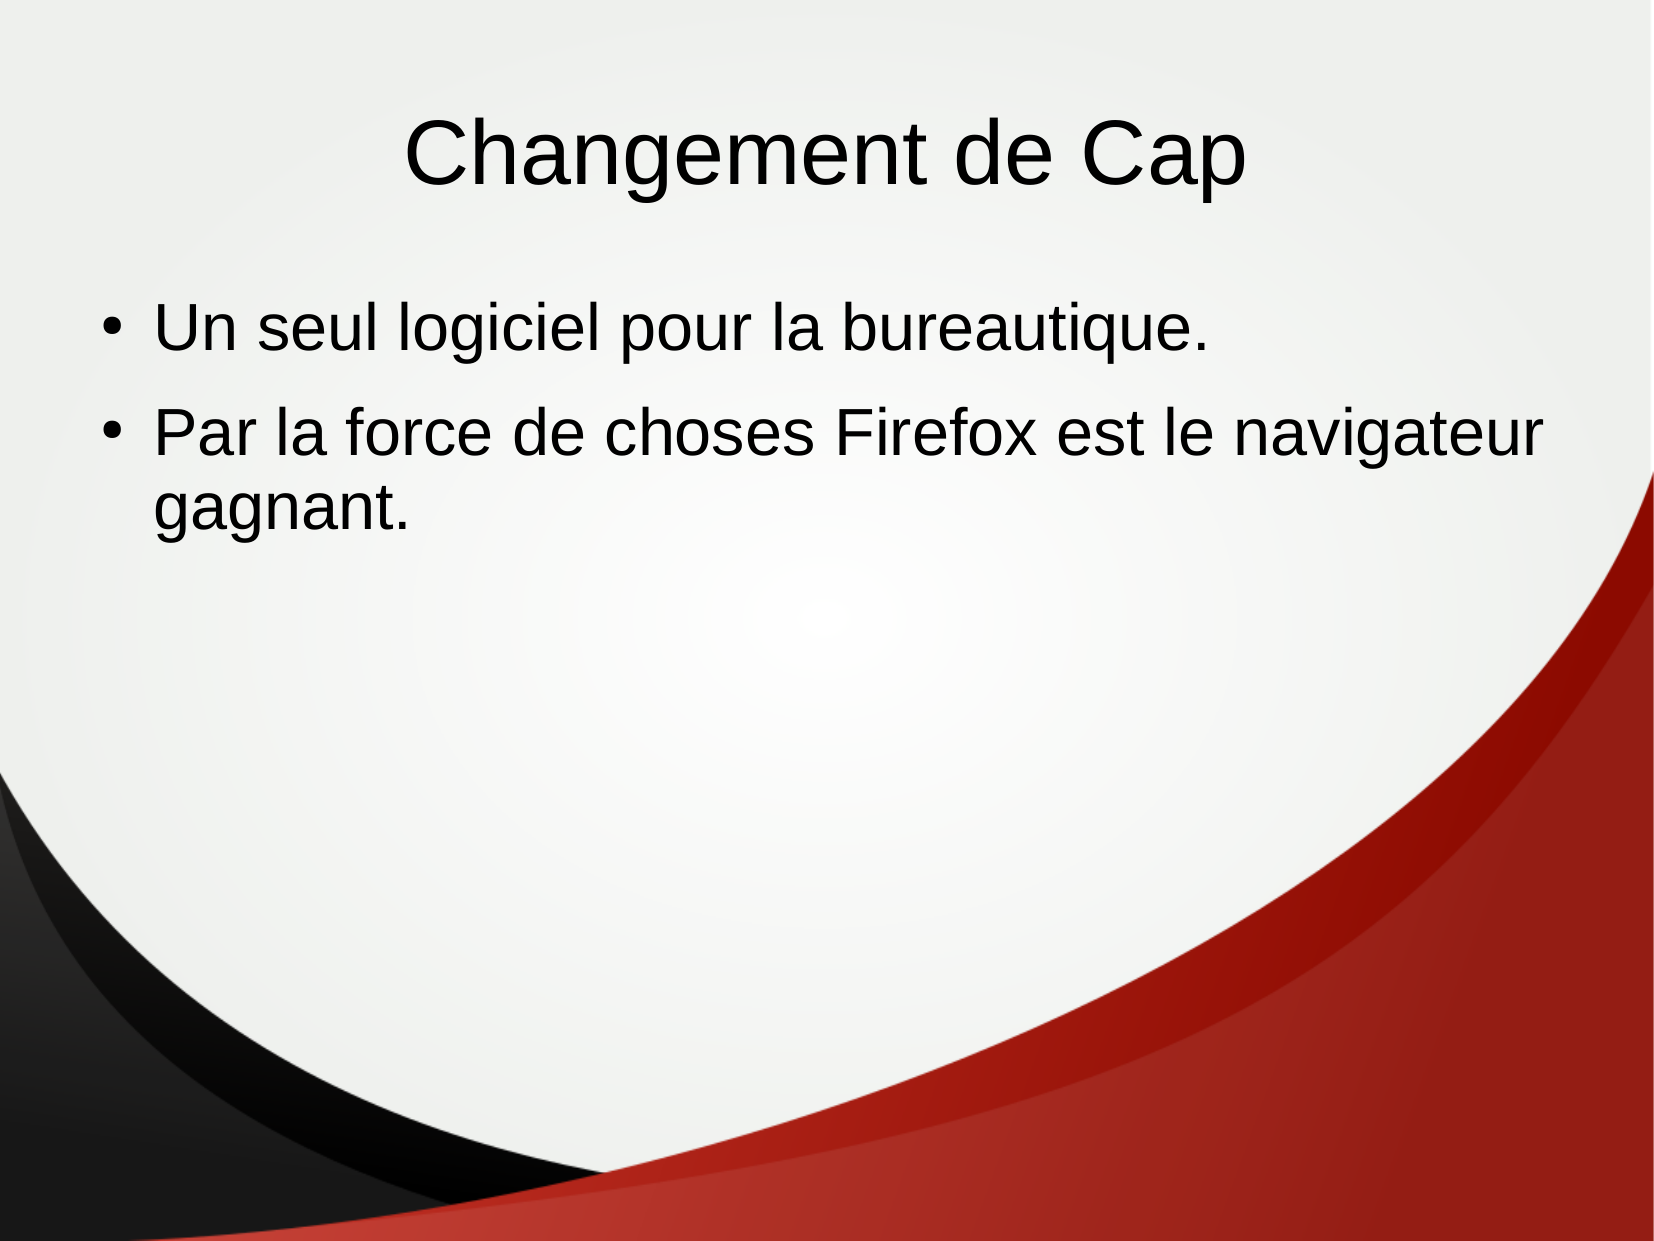

# Changement de Cap
Un seul logiciel pour la bureautique.
Par la force de choses Firefox est le navigateur gagnant.